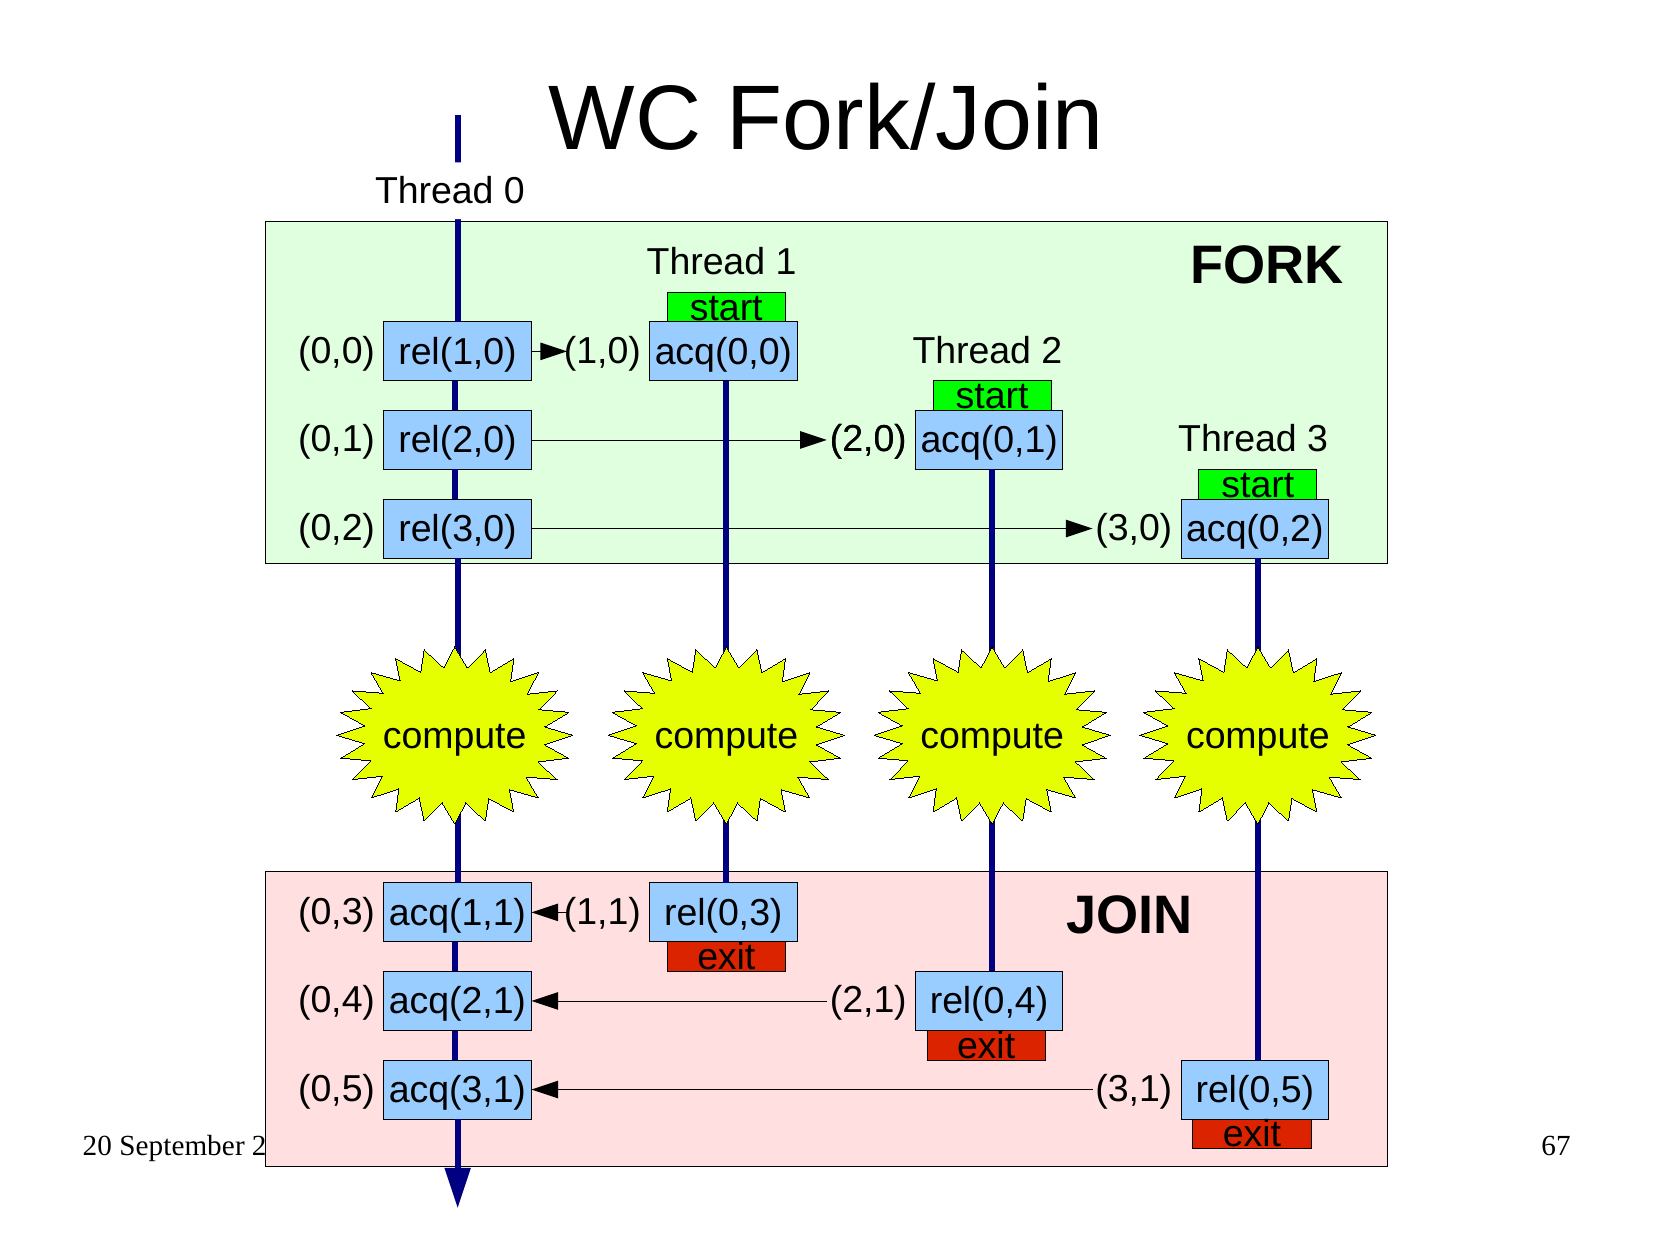

# WC Fork/Join
Thread 0
FORK
Thread 1
start
(0,0)
rel(1,0)
(1,0)
acq(0,0)
Thread 2
start
(0,1)
rel(2,0)
(2,0)
(2,0)
acq(0,1)
Thread 3
start
(0,2)
rel(3,0)
(3,0)
acq(0,2)
compute
compute
compute
compute
JOIN
(0,3)
acq(1,1)
(1,1)
rel(0,3)
exit
(0,4)
acq(2,1)
(2,1)
rel(0,4)
exit
(0,5)
acq(3,1)
(3,1)
rel(0,5)
exit
67